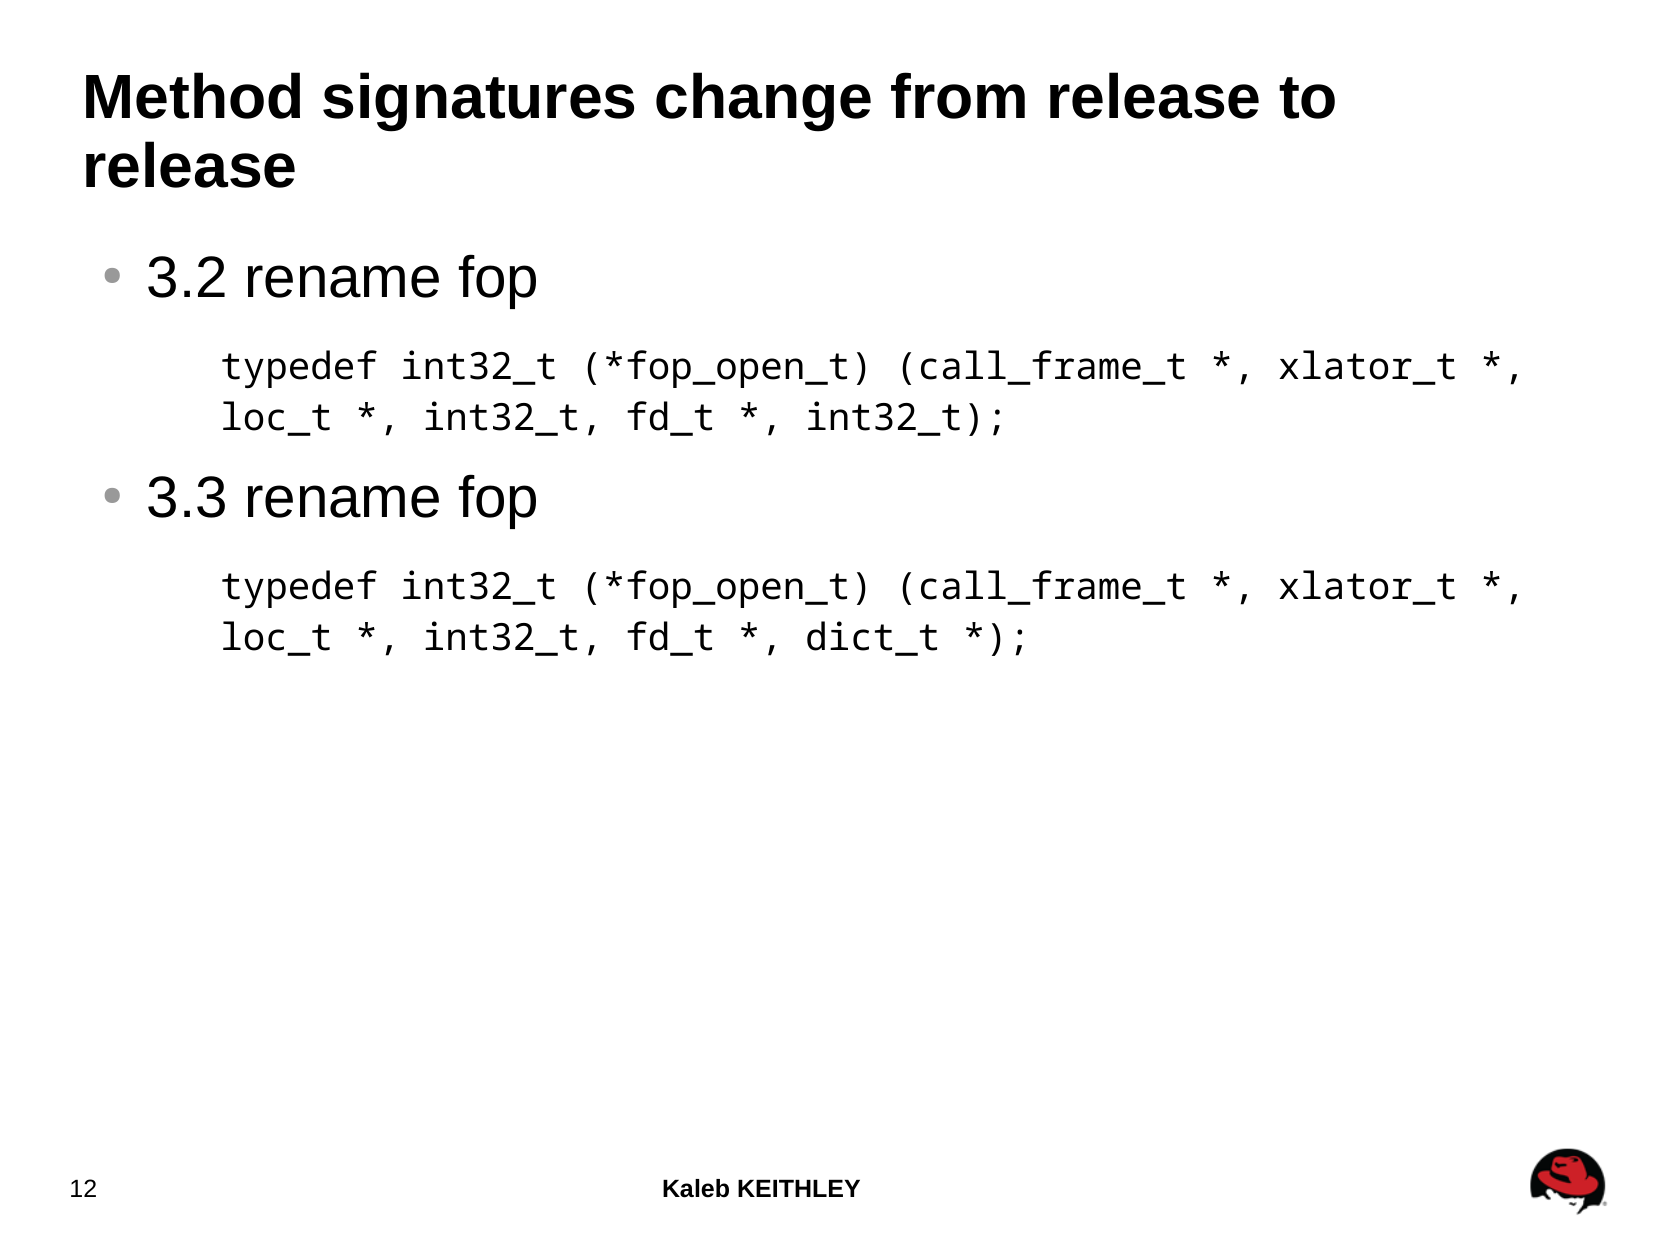

# Method signatures change from release to release
3.2 rename fop
typedef int32_t (*fop_open_t) (call_frame_t *, xlator_t *, loc_t *, int32_t, fd_t *, int32_t);
3.3 rename fop
typedef int32_t (*fop_open_t) (call_frame_t *, xlator_t *, loc_t *, int32_t, fd_t *, dict_t *);